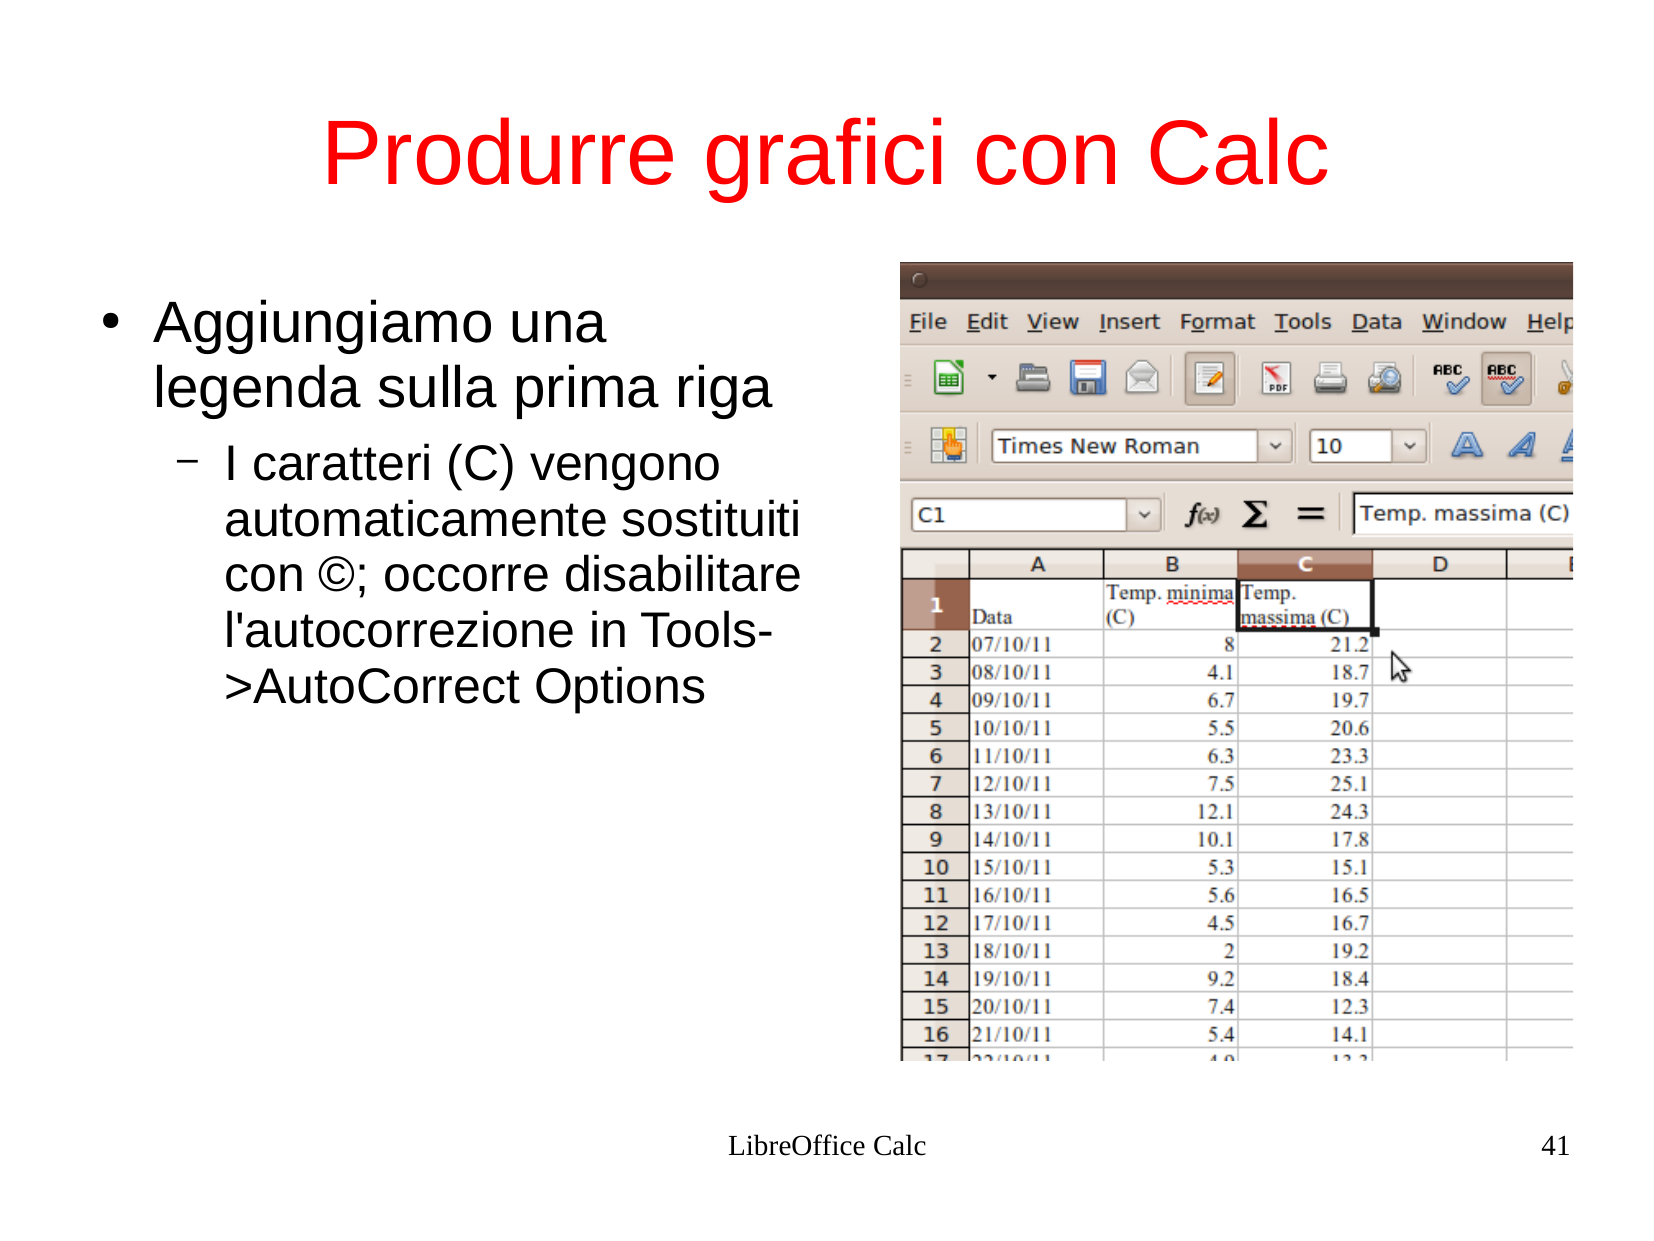

# Produrre grafici con Calc
Aggiungiamo una legenda sulla prima riga
I caratteri (C) vengono automaticamente sostituiti con ©; occorre disabilitare l'autocorrezione in Tools->AutoCorrect Options
LibreOffice Calc
41